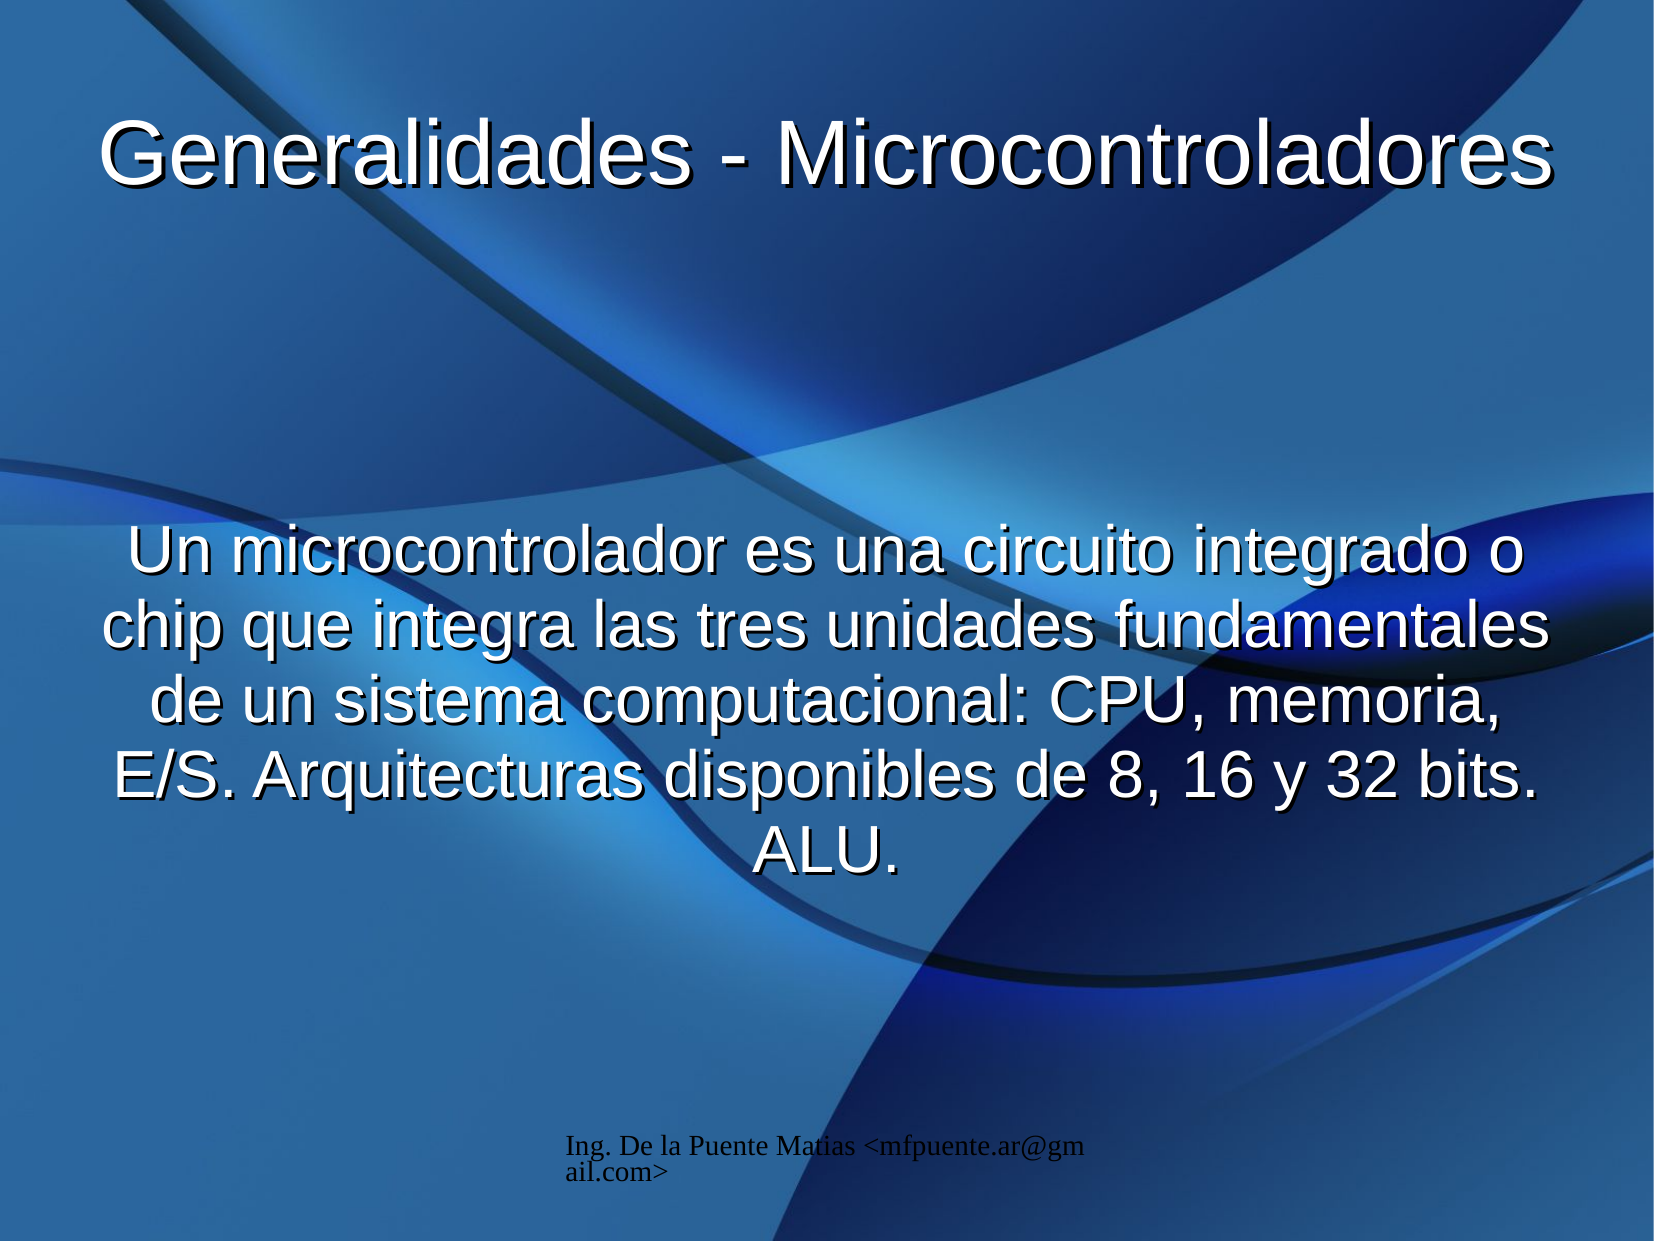

# Generalidades - Microcontroladores
Un microcontrolador es una circuito integrado o chip que integra las tres unidades fundamentales de un sistema computacional: CPU, memoria, E/S. Arquitecturas disponibles de 8, 16 y 32 bits. ALU.
Ing. De la Puente Matias <mfpuente.ar@gmail.com>